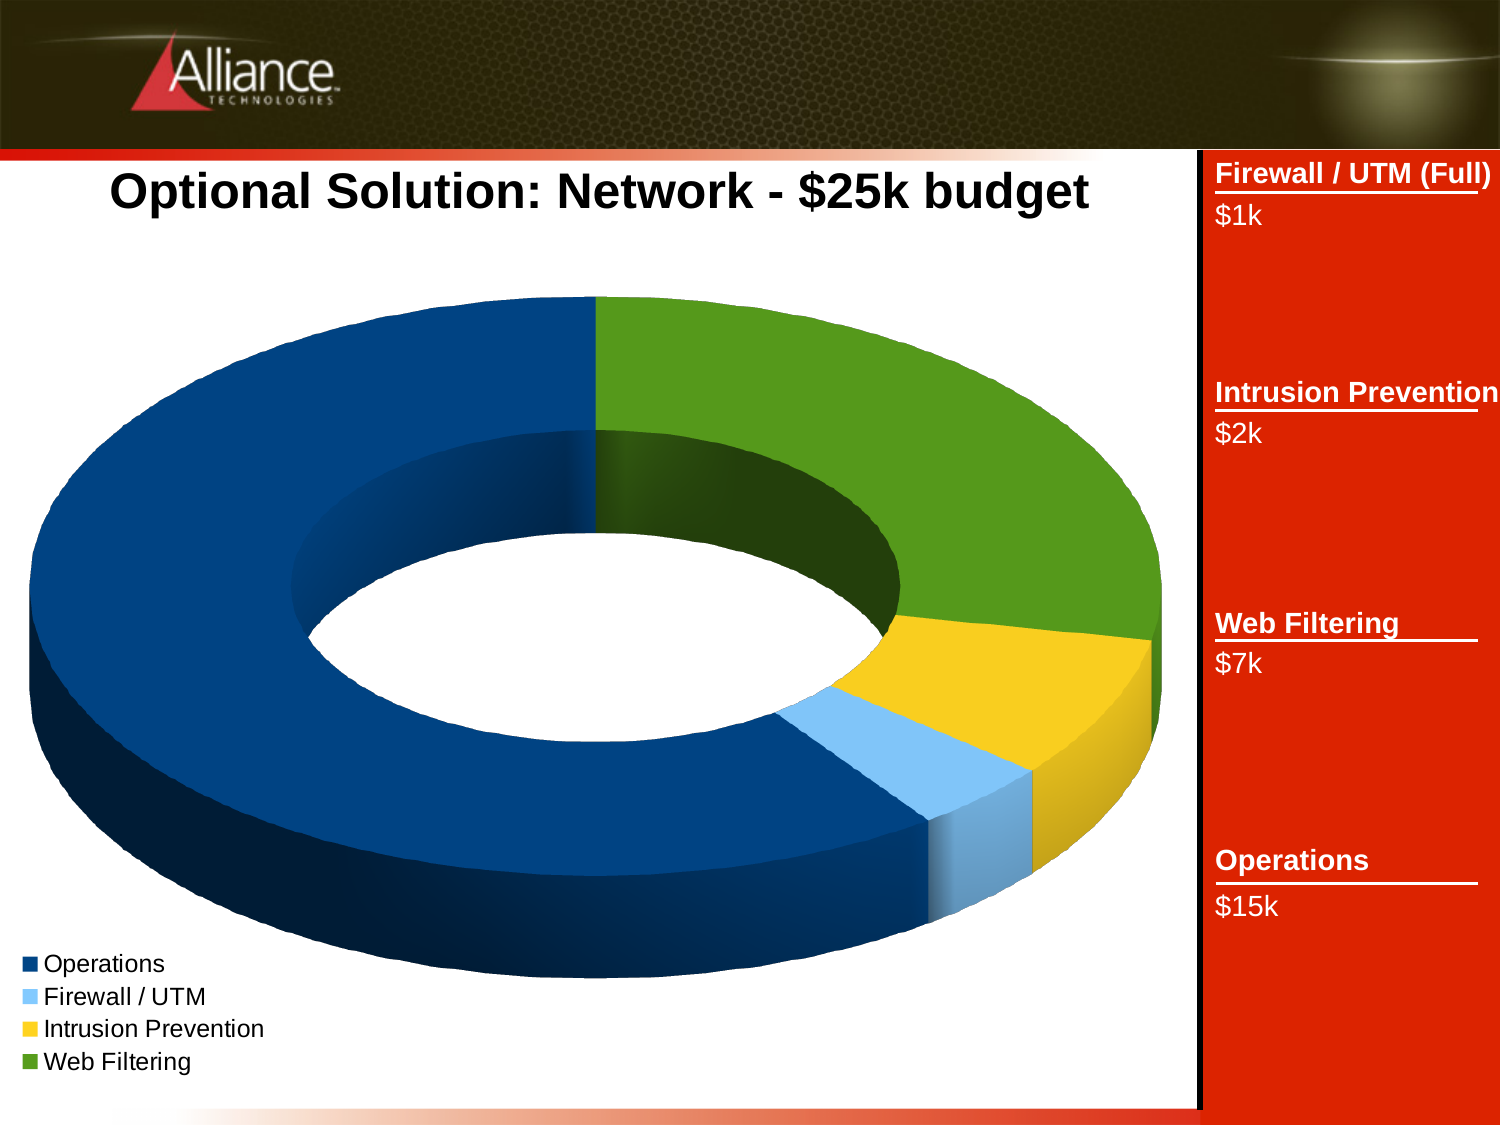

Firewall / UTM (Full)
Optional Solution: Network - $25k budget
$1k
### Chart
| Category | Column B |
|---|---|
| Operations | 15.0 |
| Firewall / UTM | 1.0 |
| Intrusion Prevention | 2.0 |
| Web Filtering | 7.0 |Intrusion Prevention
$2k
Web Filtering
$7k
Operations
$15k